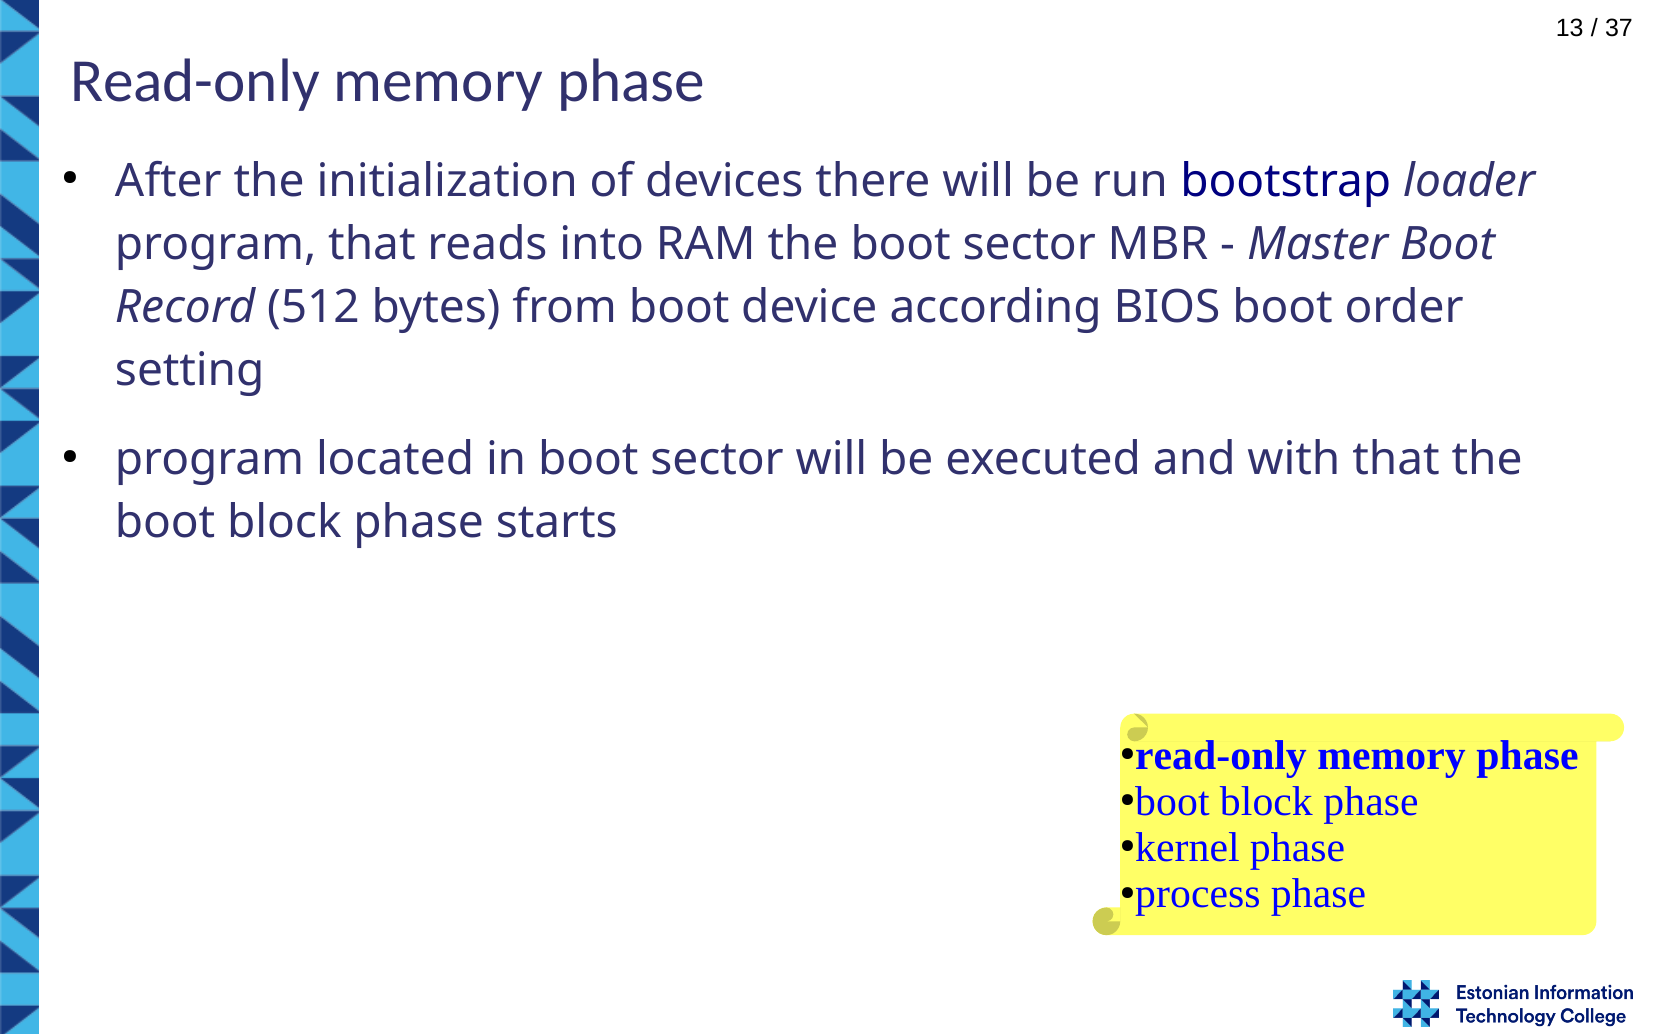

# Read-only memory phase
After the initialization of devices there will be run bootstrap loader program, that reads into RAM the boot sector MBR - Master Boot Record (512 bytes) from boot device according BIOS boot order setting
program located in boot sector will be executed and with that the boot block phase starts
read-only memory phase
boot block phase
kernel phase
process phase